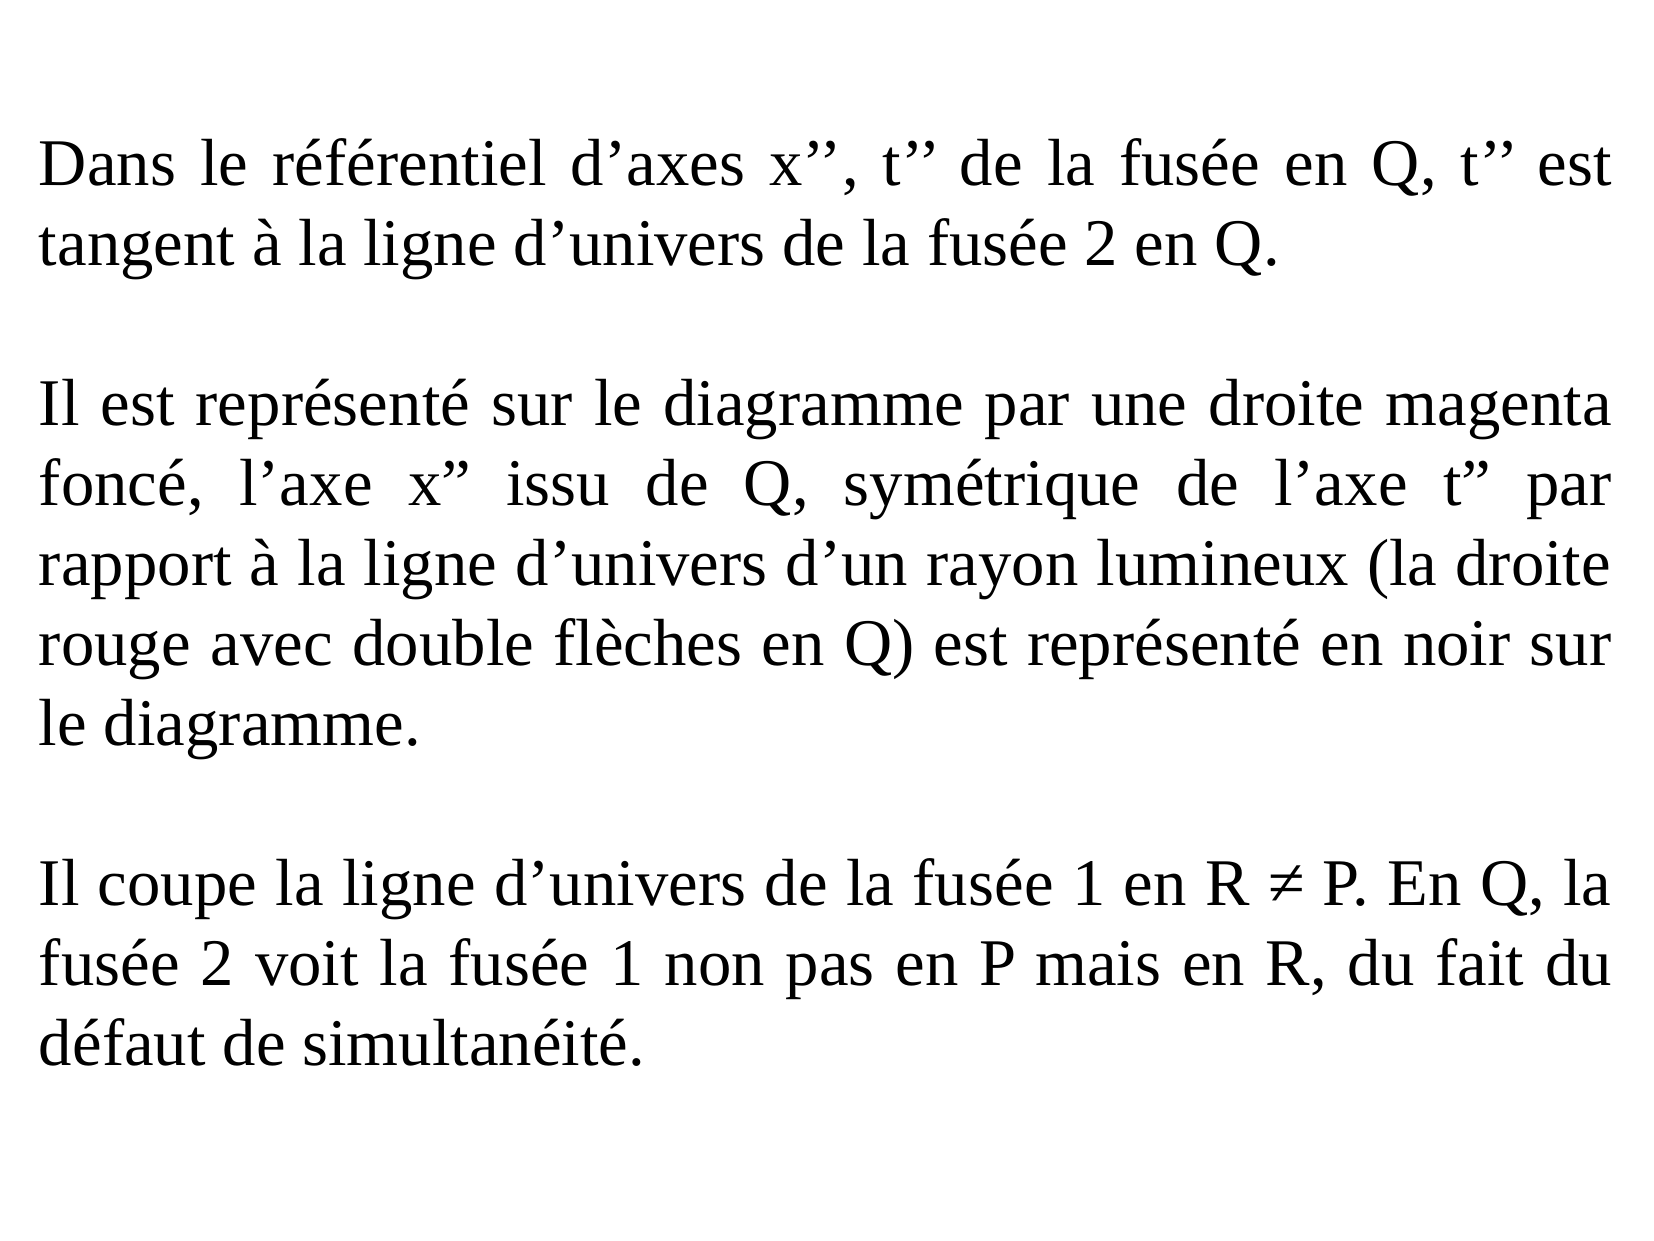

Dans le référentiel d’axes x’’, t’’ de la fusée en Q, t’’ est tangent à la ligne d’univers de la fusée 2 en Q.
Il est représenté sur le diagramme par une droite magenta foncé, l’axe x” issu de Q, symétrique de l’axe t” par rapport à la ligne d’univers d’un rayon lumineux (la droite rouge avec double flèches en Q) est représenté en noir sur le diagramme.
Il coupe la ligne d’univers de la fusée 1 en R ≠ P. En Q, la fusée 2 voit la fusée 1 non pas en P mais en R, du fait du défaut de simultanéité.